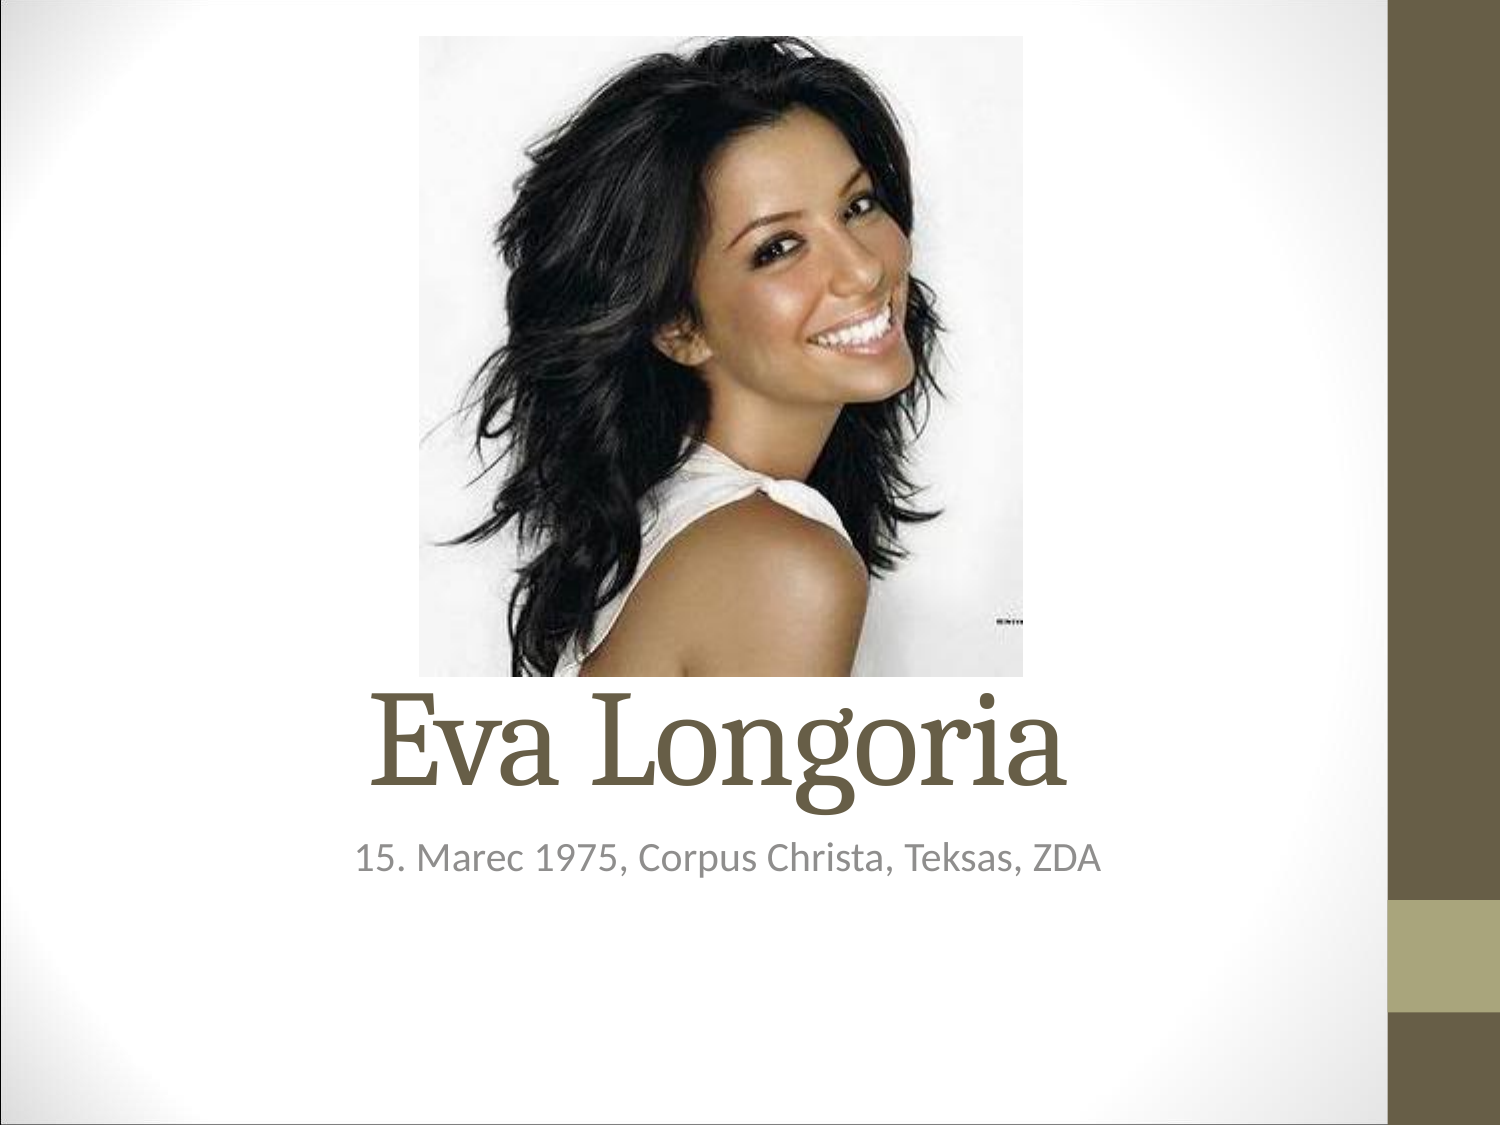

# Eva Longoria
 15. Marec 1975, Corpus Christa, Teksas, ZDA